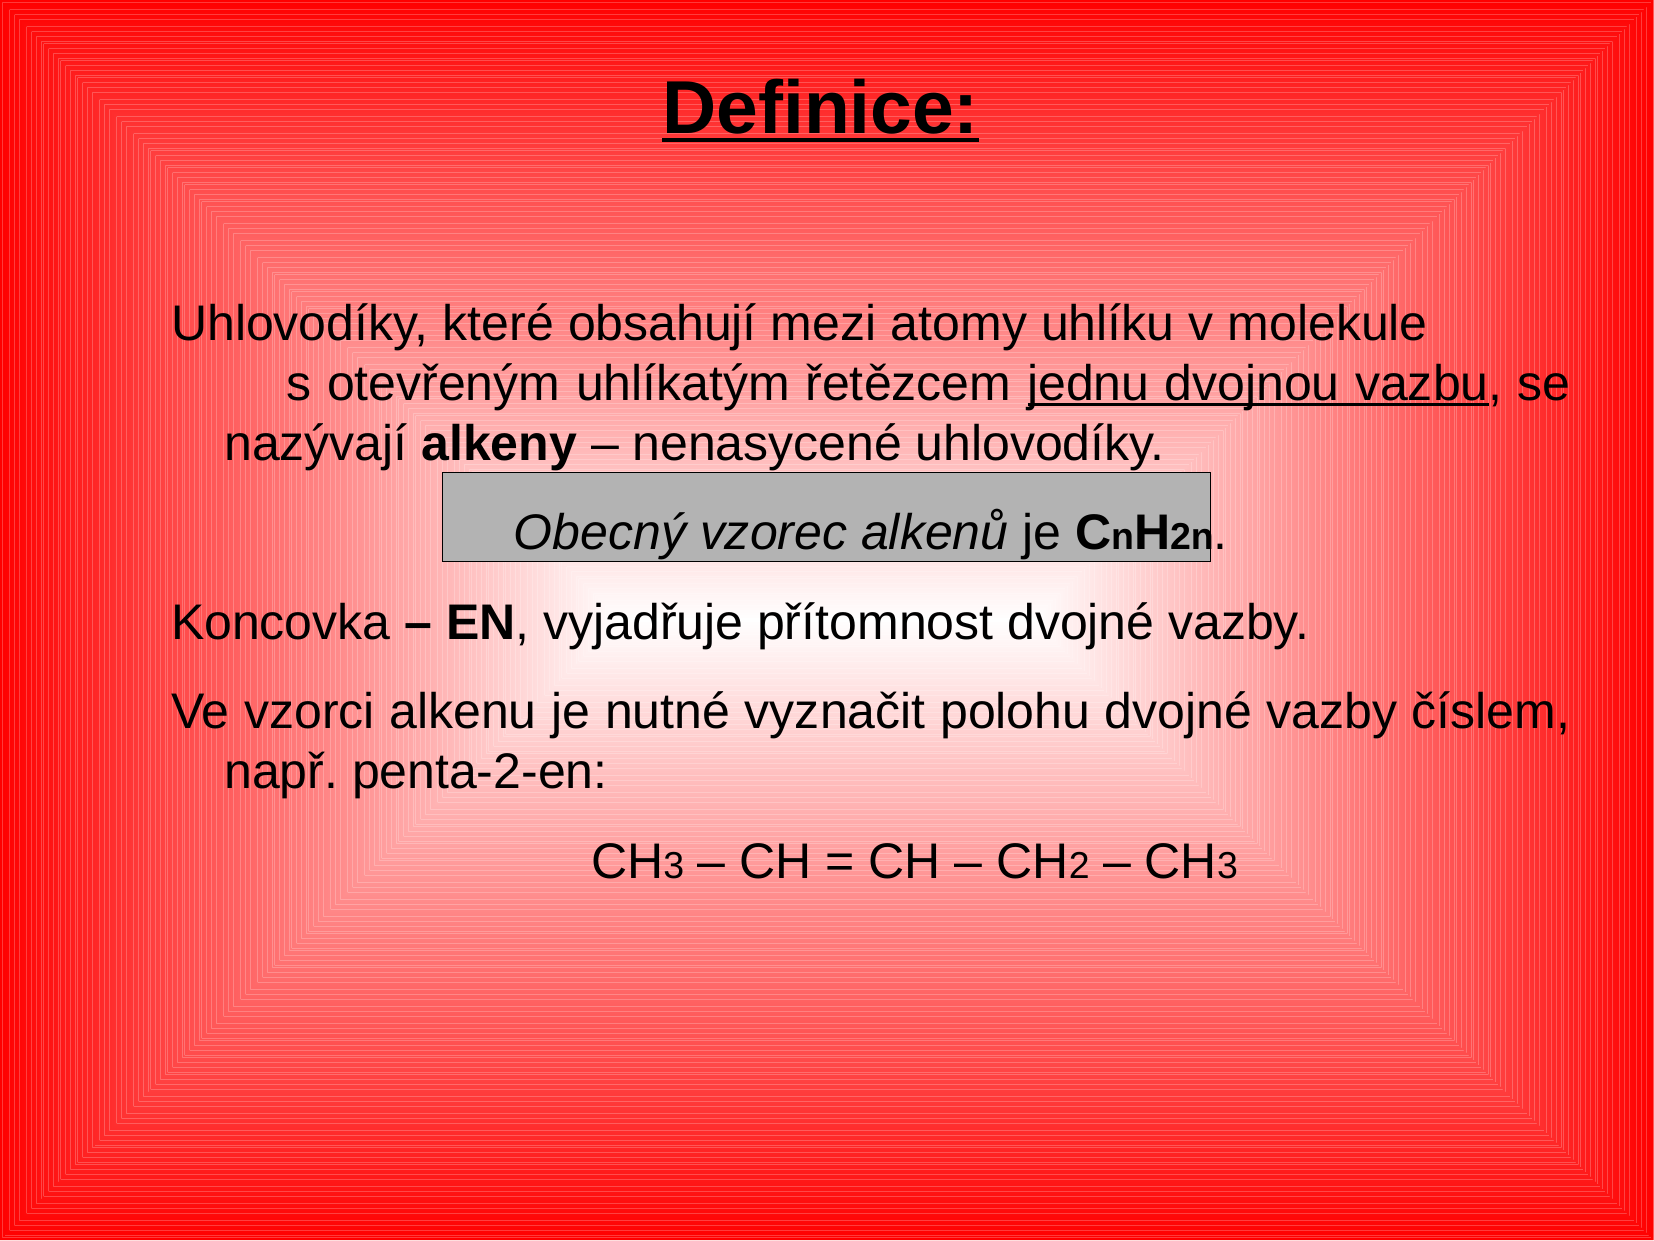

# Definice:
Uhlovodíky, které obsahují mezi atomy uhlíku v molekule s otevřeným uhlíkatým řetězcem jednu dvojnou vazbu, se nazývají alkeny – nenasycené uhlovodíky.
Obecný vzorec alkenů je CnH2n.
Koncovka – EN, vyjadřuje přítomnost dvojné vazby.
Ve vzorci alkenu je nutné vyznačit polohu dvojné vazby číslem, např. penta-2-en:
 CH3 – CH = CH – CH2 – CH3